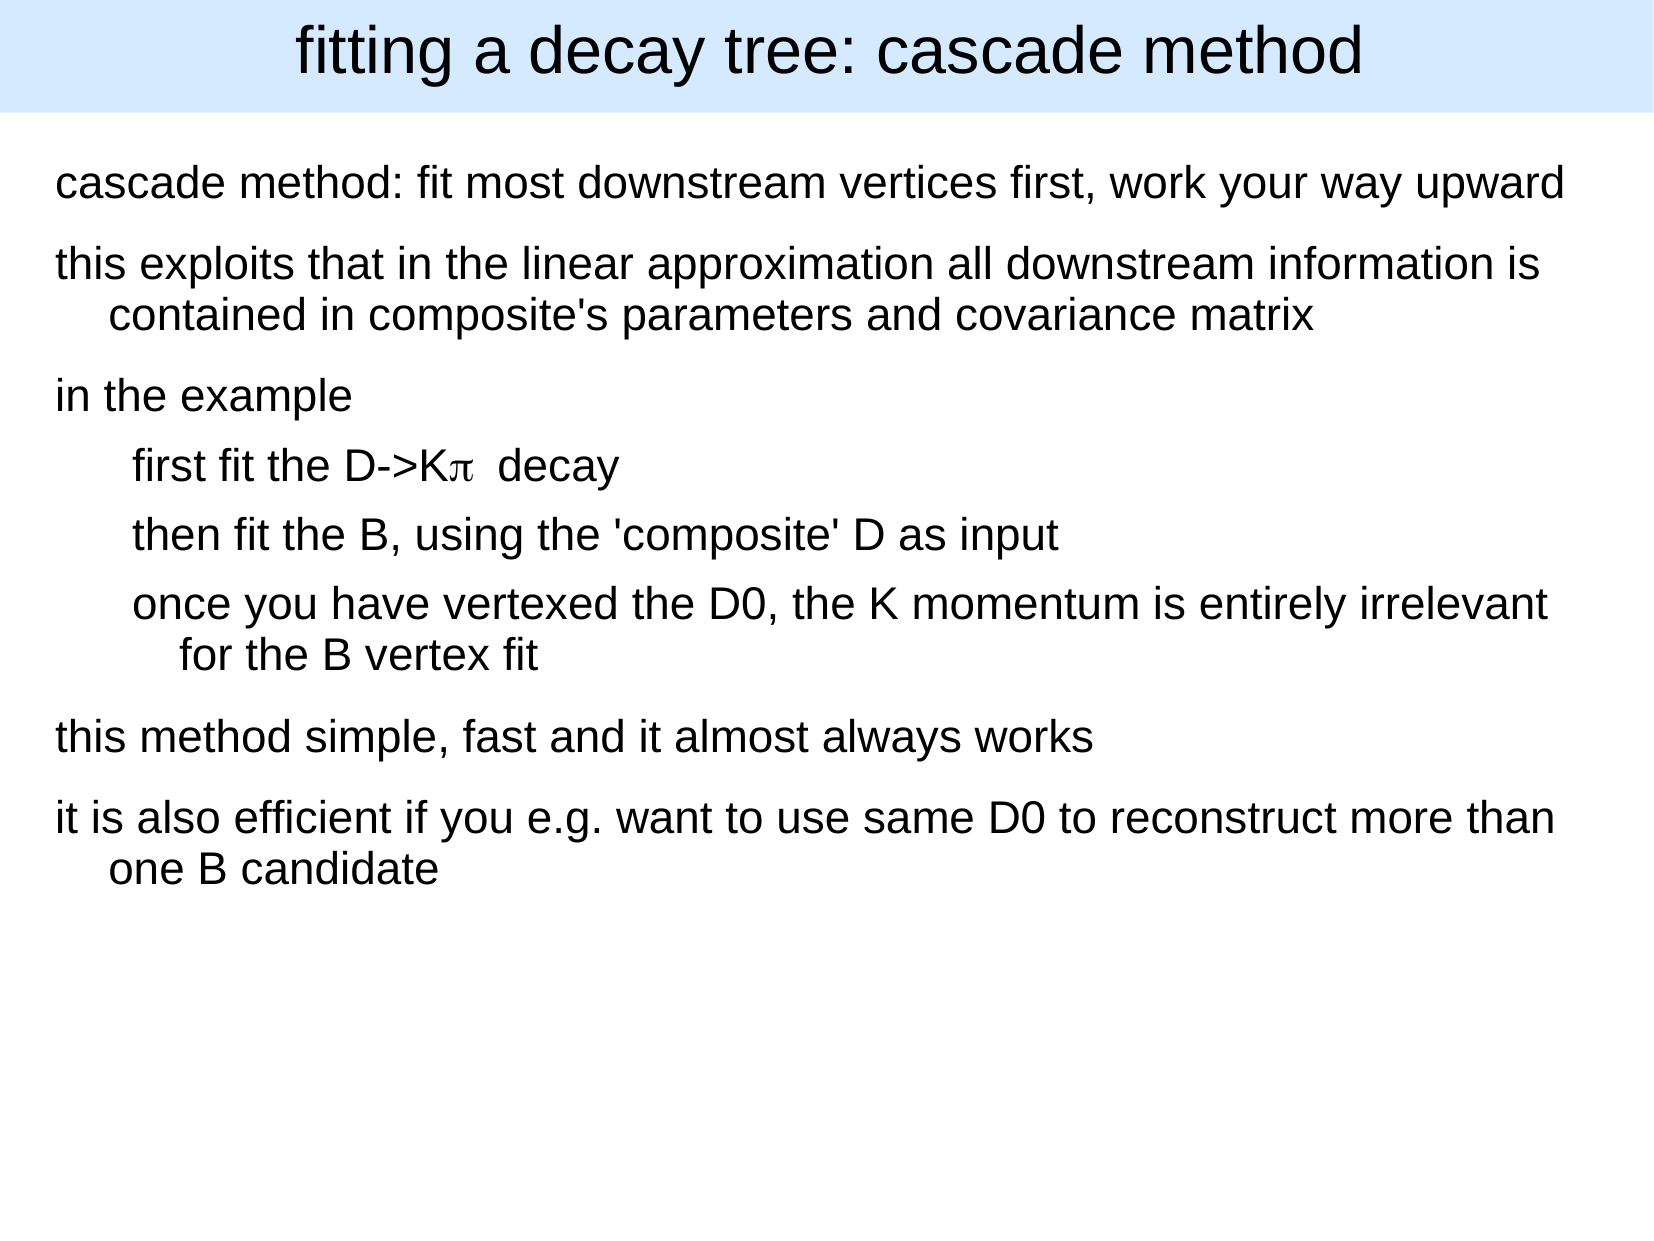

# fitting a decay tree: cascade method
cascade method: fit most downstream vertices first, work your way upward
this exploits that in the linear approximation all downstream information is contained in composite's parameters and covariance matrix
in the example
first fit the D->K decay
then fit the B, using the 'composite' D as input
once you have vertexed the D0, the K momentum is entirely irrelevant for the B vertex fit
this method simple, fast and it almost always works
it is also efficient if you e.g. want to use same D0 to reconstruct more than one B candidate